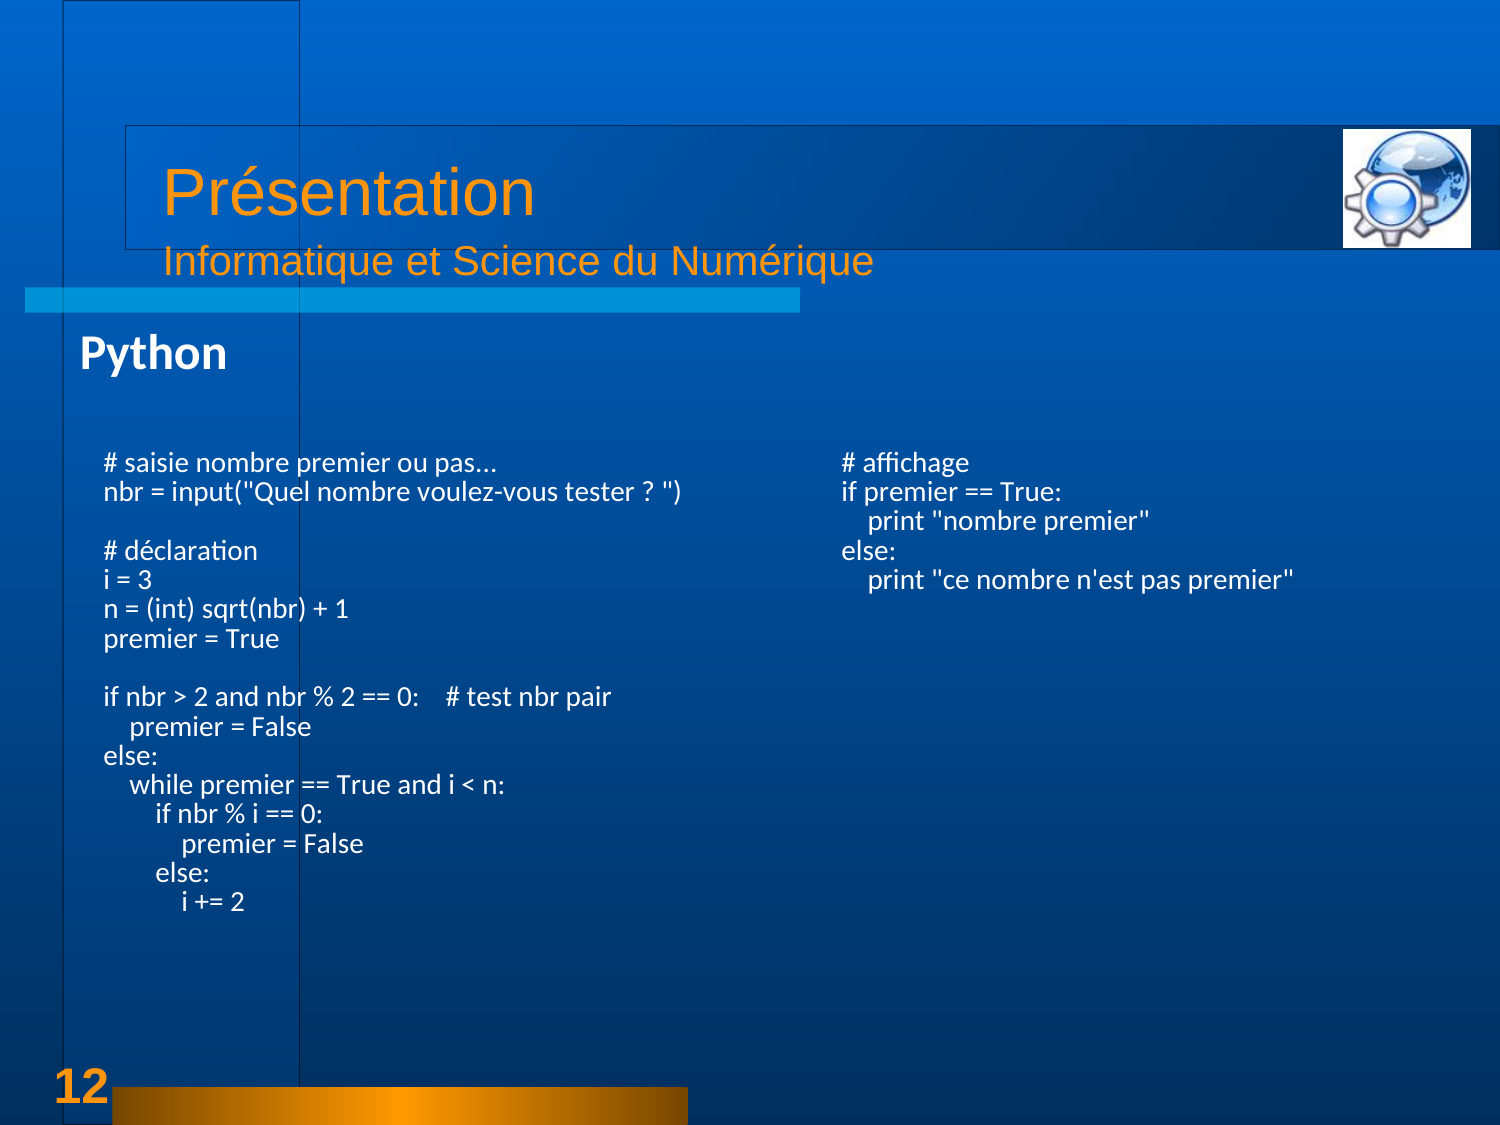

Python
# saisie nombre premier ou pas...
nbr = input("Quel nombre voulez-vous tester ? ")
# déclaration
i = 3
n = (int) sqrt(nbr) + 1
premier = True
if nbr > 2 and nbr % 2 == 0: # test nbr pair
 premier = False
else:
 while premier == True and i < n:
 if nbr % i == 0:
 premier = False
 else:
 i += 2
# affichage
if premier == True:
 print "nombre premier"
else:
 print "ce nombre n'est pas premier"